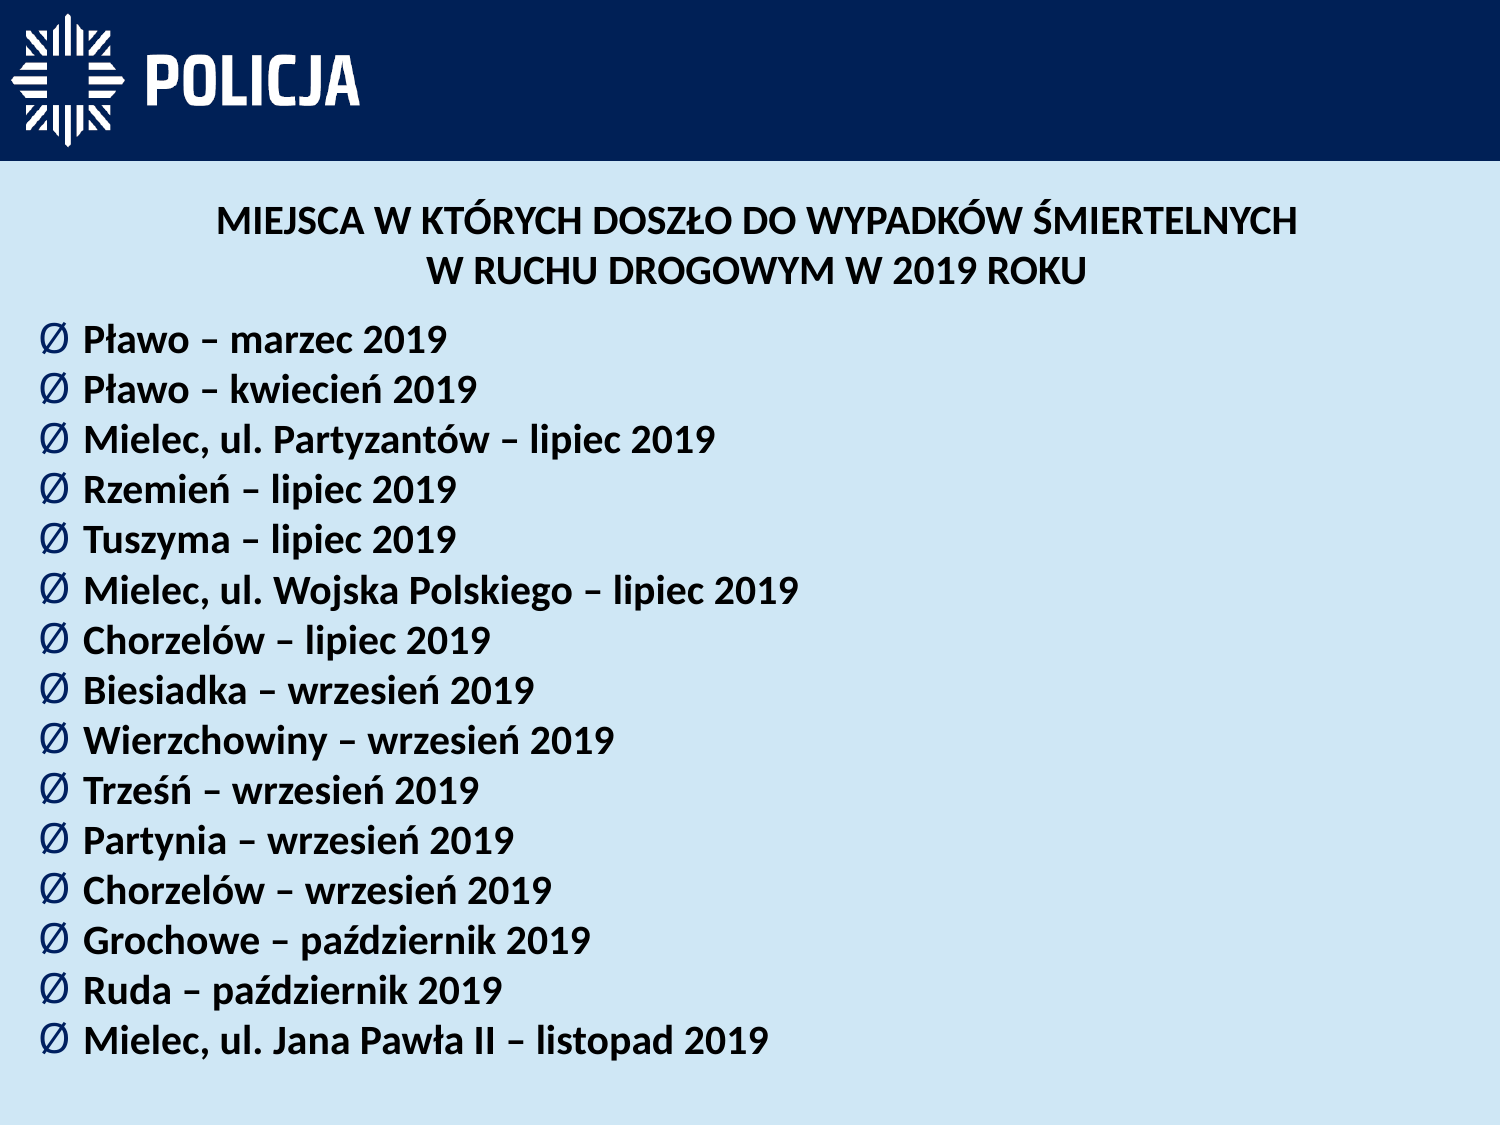

MIEJSCA W KTÓRYCH DOSZŁO DO WYPADKÓW ŚMIERTELNYCH
W RUCHU DROGOWYM W 2019 ROKU
 Pławo – marzec 2019
 Pławo – kwiecień 2019
 Mielec, ul. Partyzantów – lipiec 2019
 Rzemień – lipiec 2019
 Tuszyma – lipiec 2019
 Mielec, ul. Wojska Polskiego – lipiec 2019
 Chorzelów – lipiec 2019
 Biesiadka – wrzesień 2019
 Wierzchowiny – wrzesień 2019
 Trześń – wrzesień 2019
 Partynia – wrzesień 2019
 Chorzelów – wrzesień 2019
 Grochowe – październik 2019
 Ruda – październik 2019
 Mielec, ul. Jana Pawła II – listopad 2019